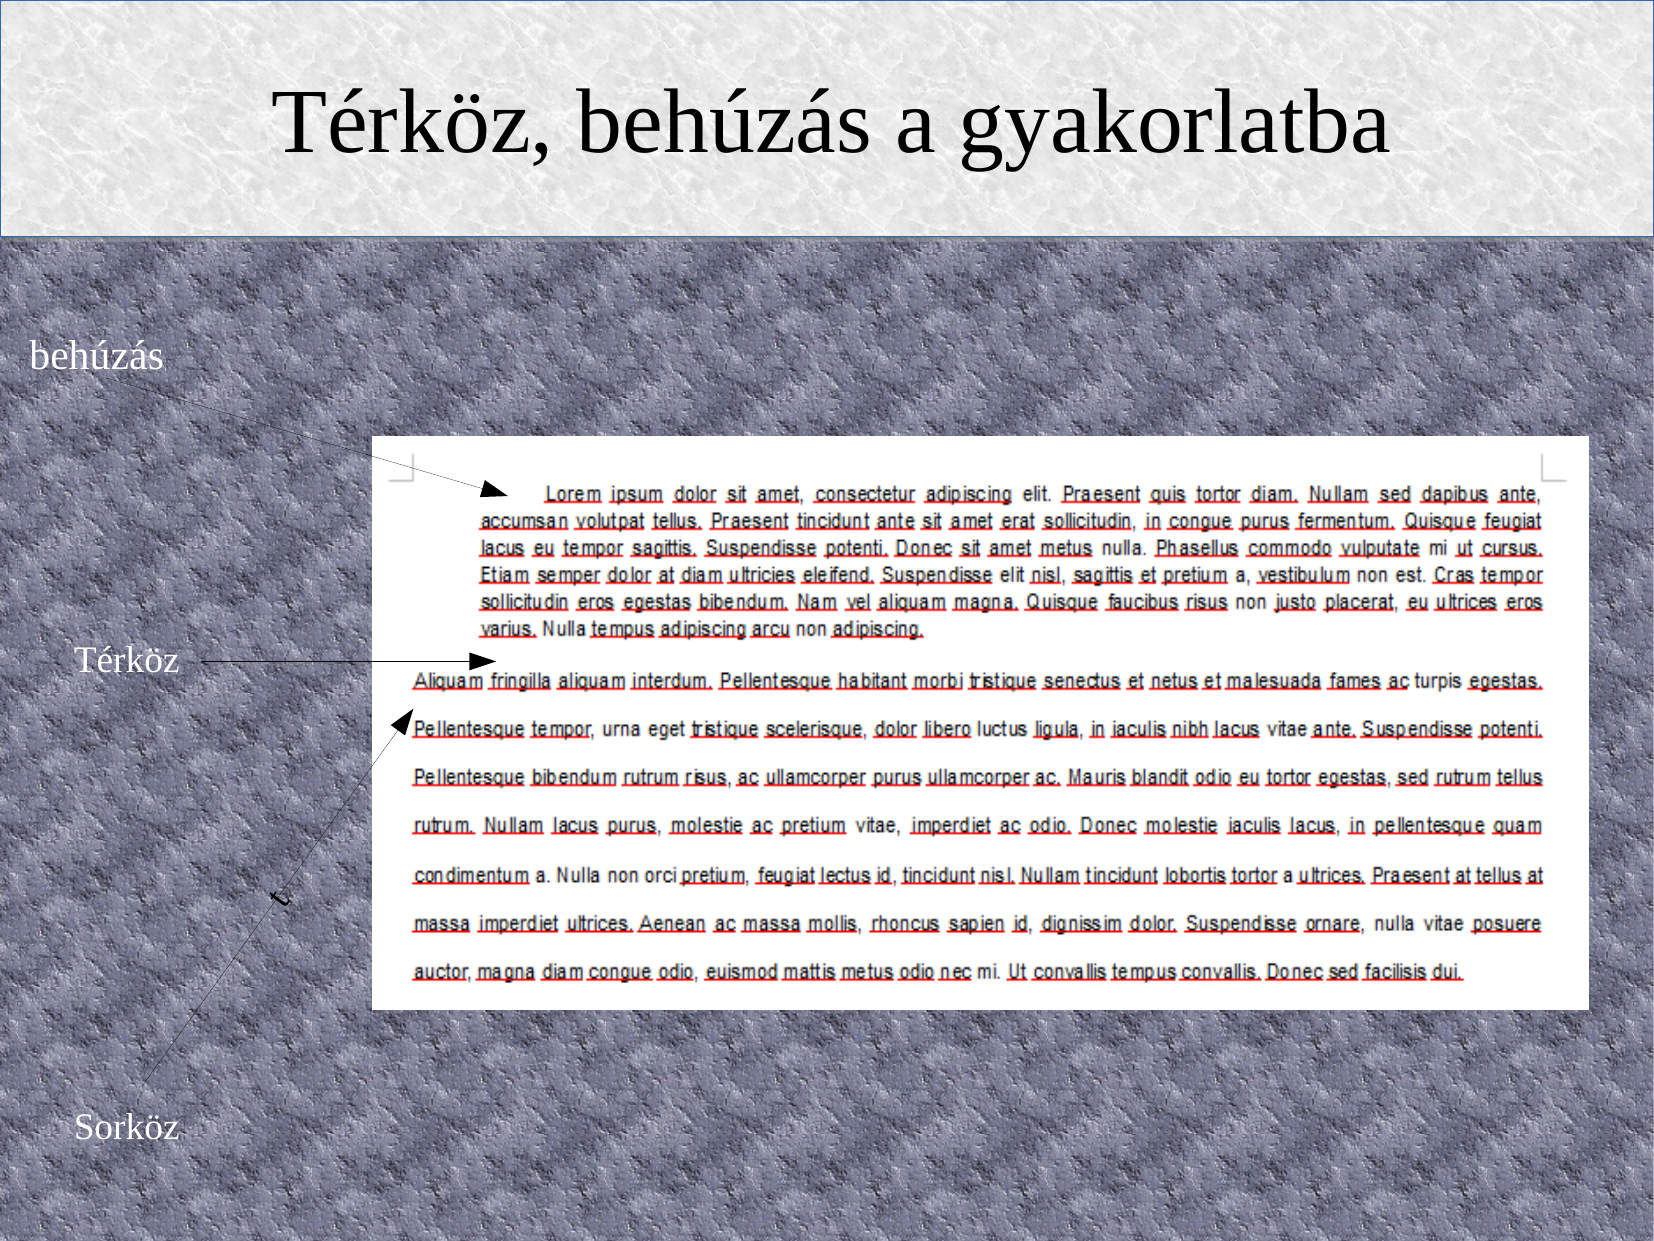

# Térköz, behúzás a gyakorlatba
behúzás
Térköz
t
Sorköz